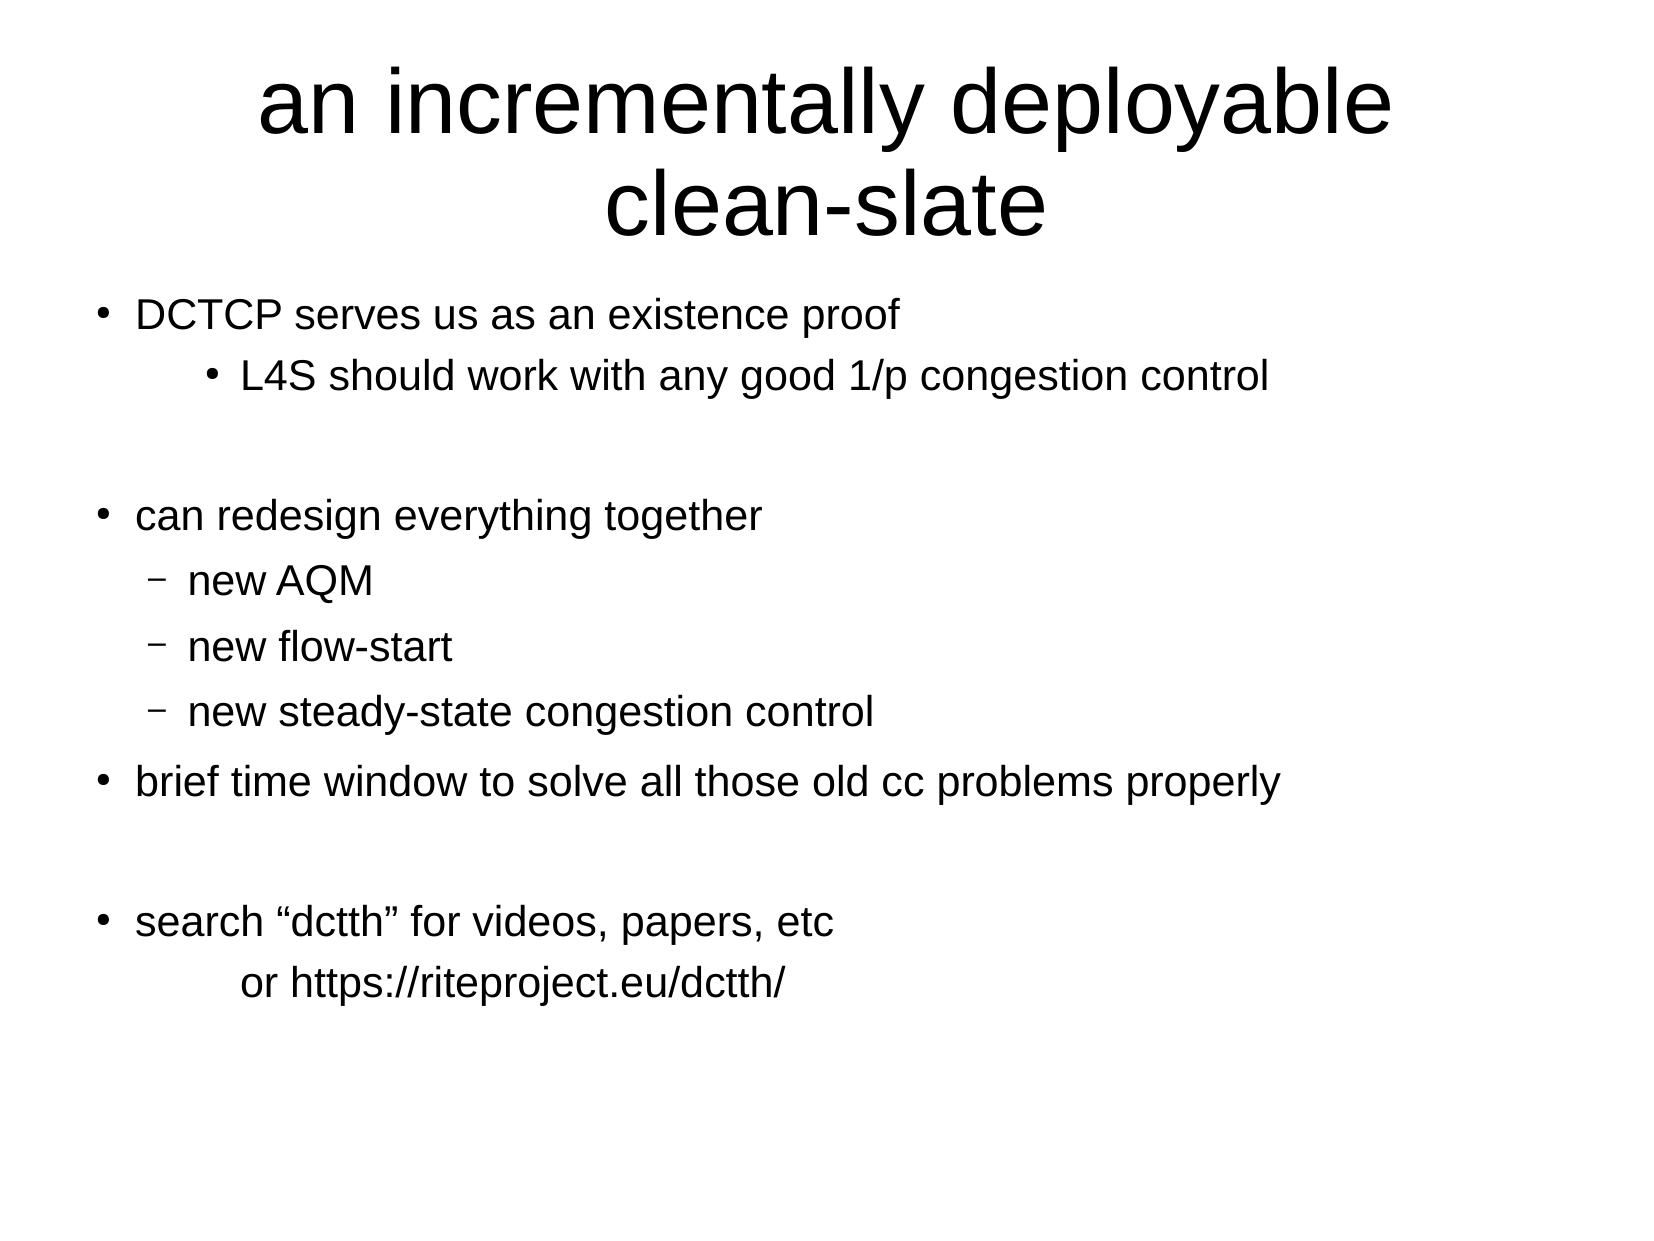

# an incrementally deployable clean-slate
DCTCP serves us as an existence proof
L4S should work with any good 1/p congestion control
can redesign everything together
new AQM
new flow-start
new steady-state congestion control
brief time window to solve all those old cc problems properly
search “dctth” for videos, papers, etc
or https://riteproject.eu/dctth/